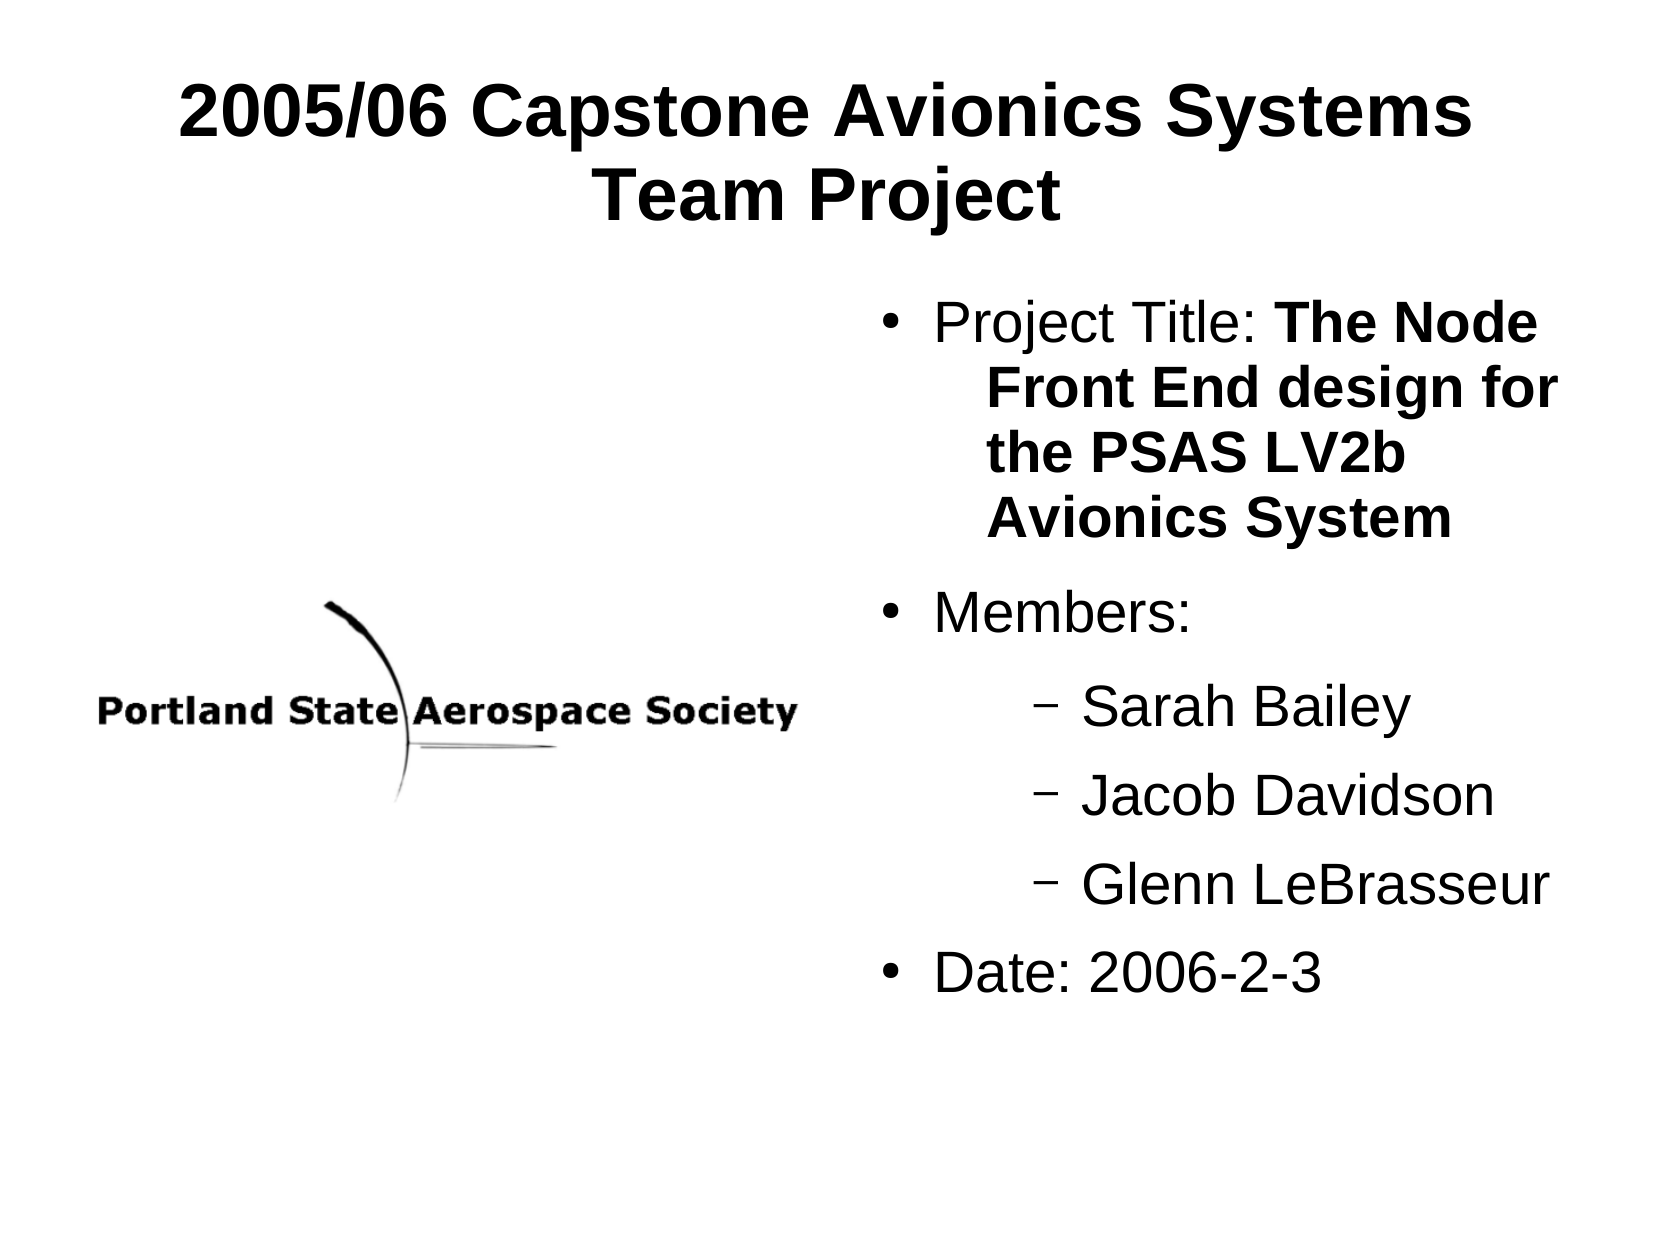

# 2005/06 Capstone Avionics Systems Team Project
Project Title: The Node Front End design for the PSAS LV2b Avionics System
Members:
Sarah Bailey
Jacob Davidson
Glenn LeBrasseur
Date: 2006-2-3